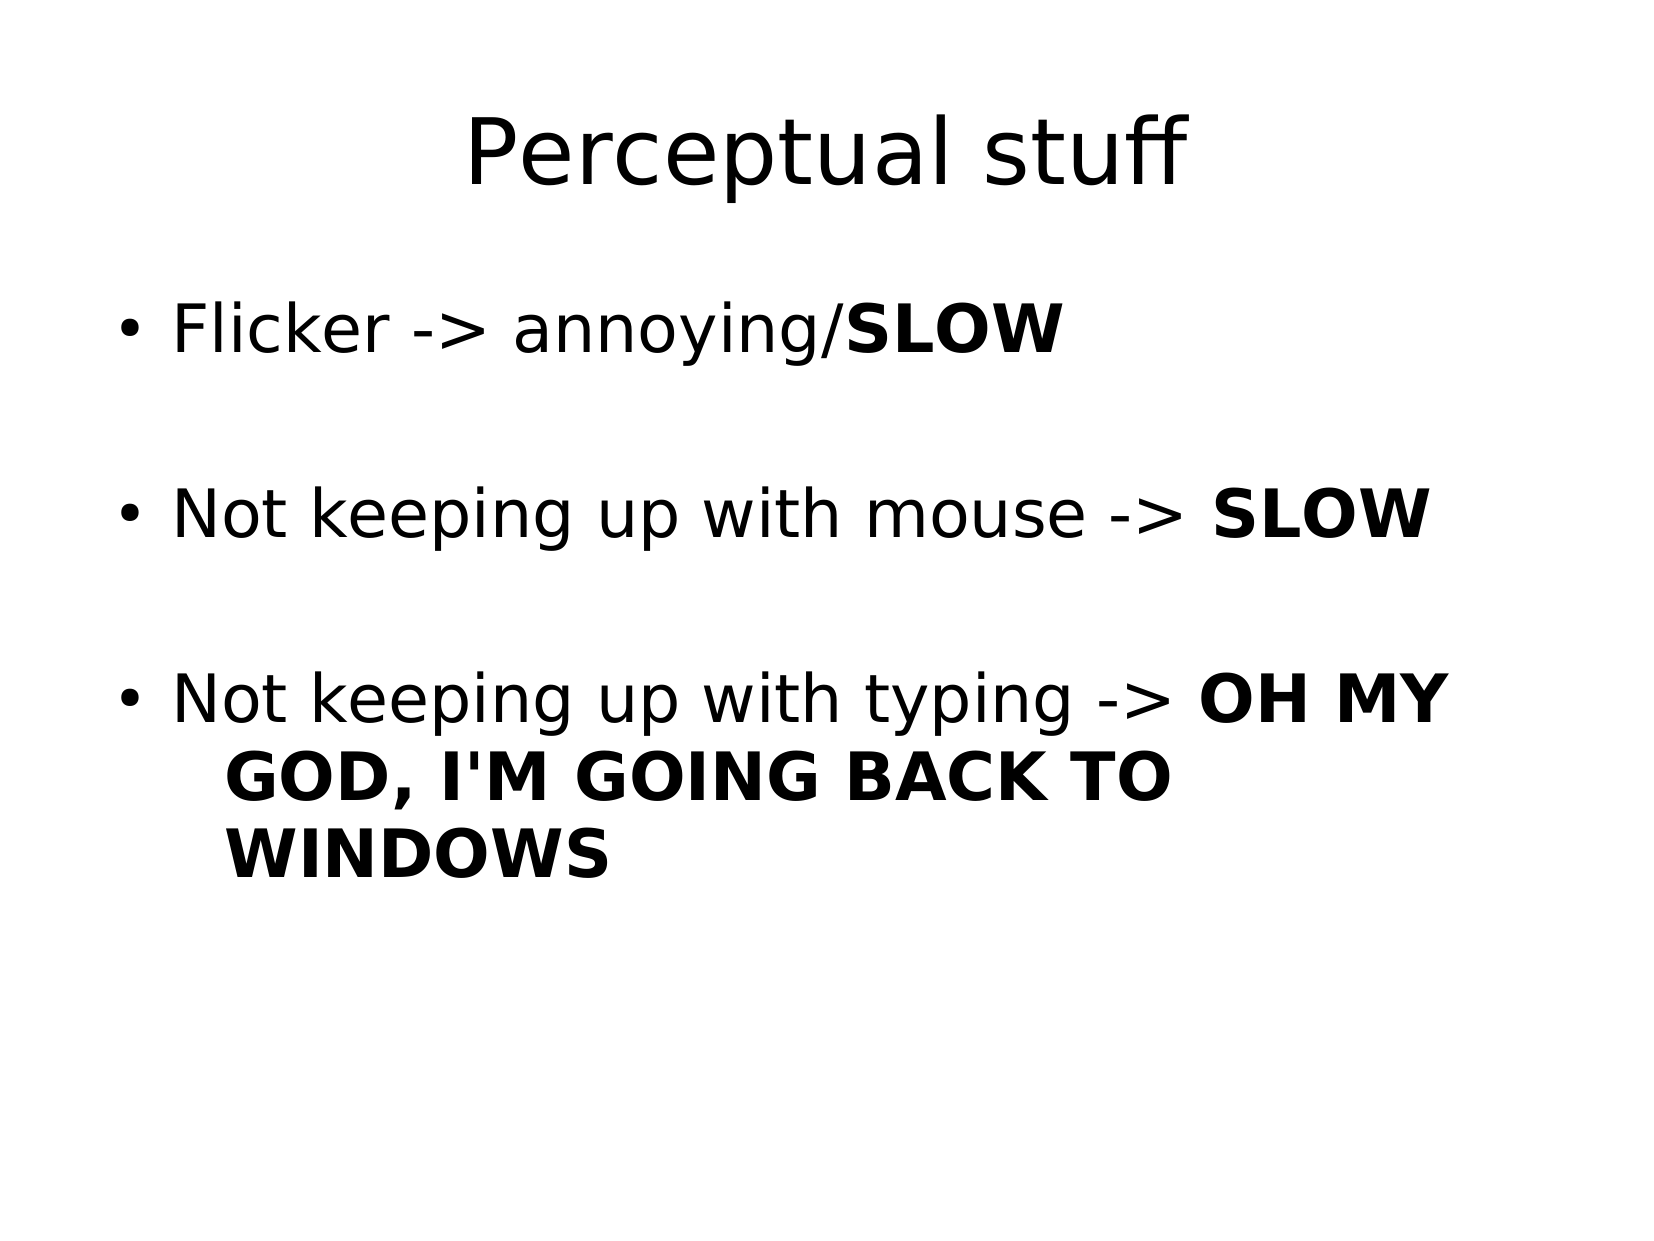

# Perceptual stuff
Flicker -> annoying/SLOW
Not keeping up with mouse -> SLOW
Not keeping up with typing -> OH MY GOD, I'M GOING BACK TO WINDOWS